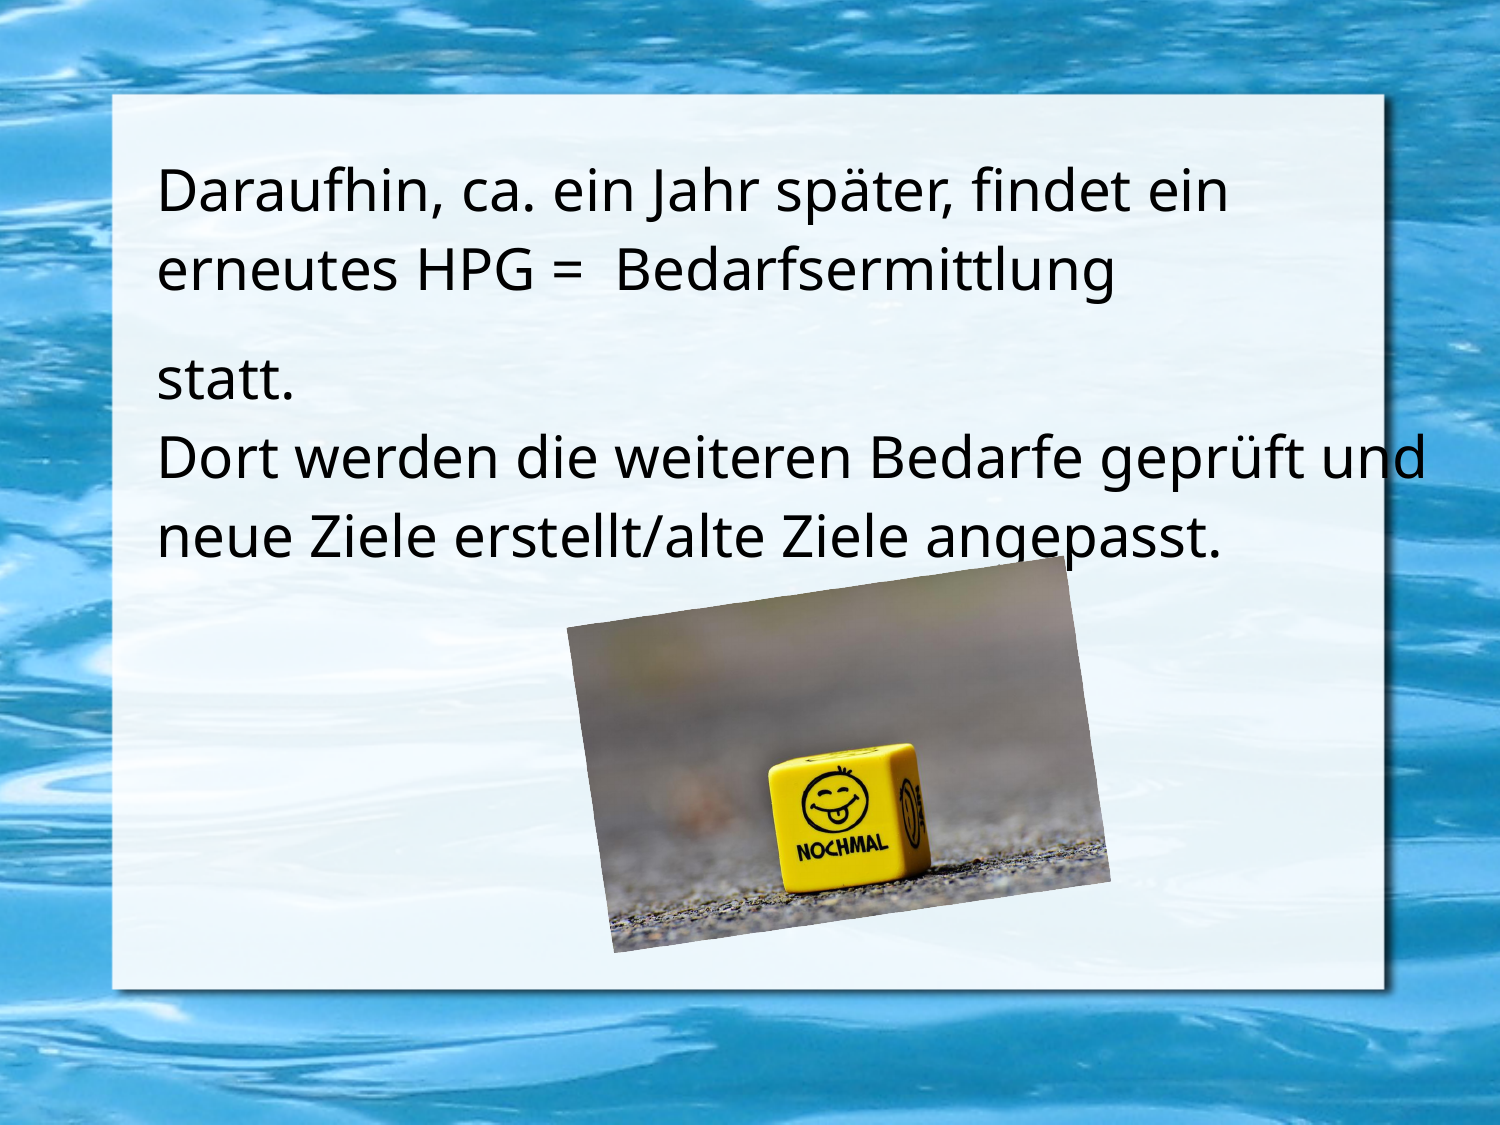

Daraufhin, ca. ein Jahr später, findet ein erneutes HPG = Bedarfsermittlung
statt.
Dort werden die weiteren Bedarfe geprüft und neue Ziele erstellt/alte Ziele angepasst.
#